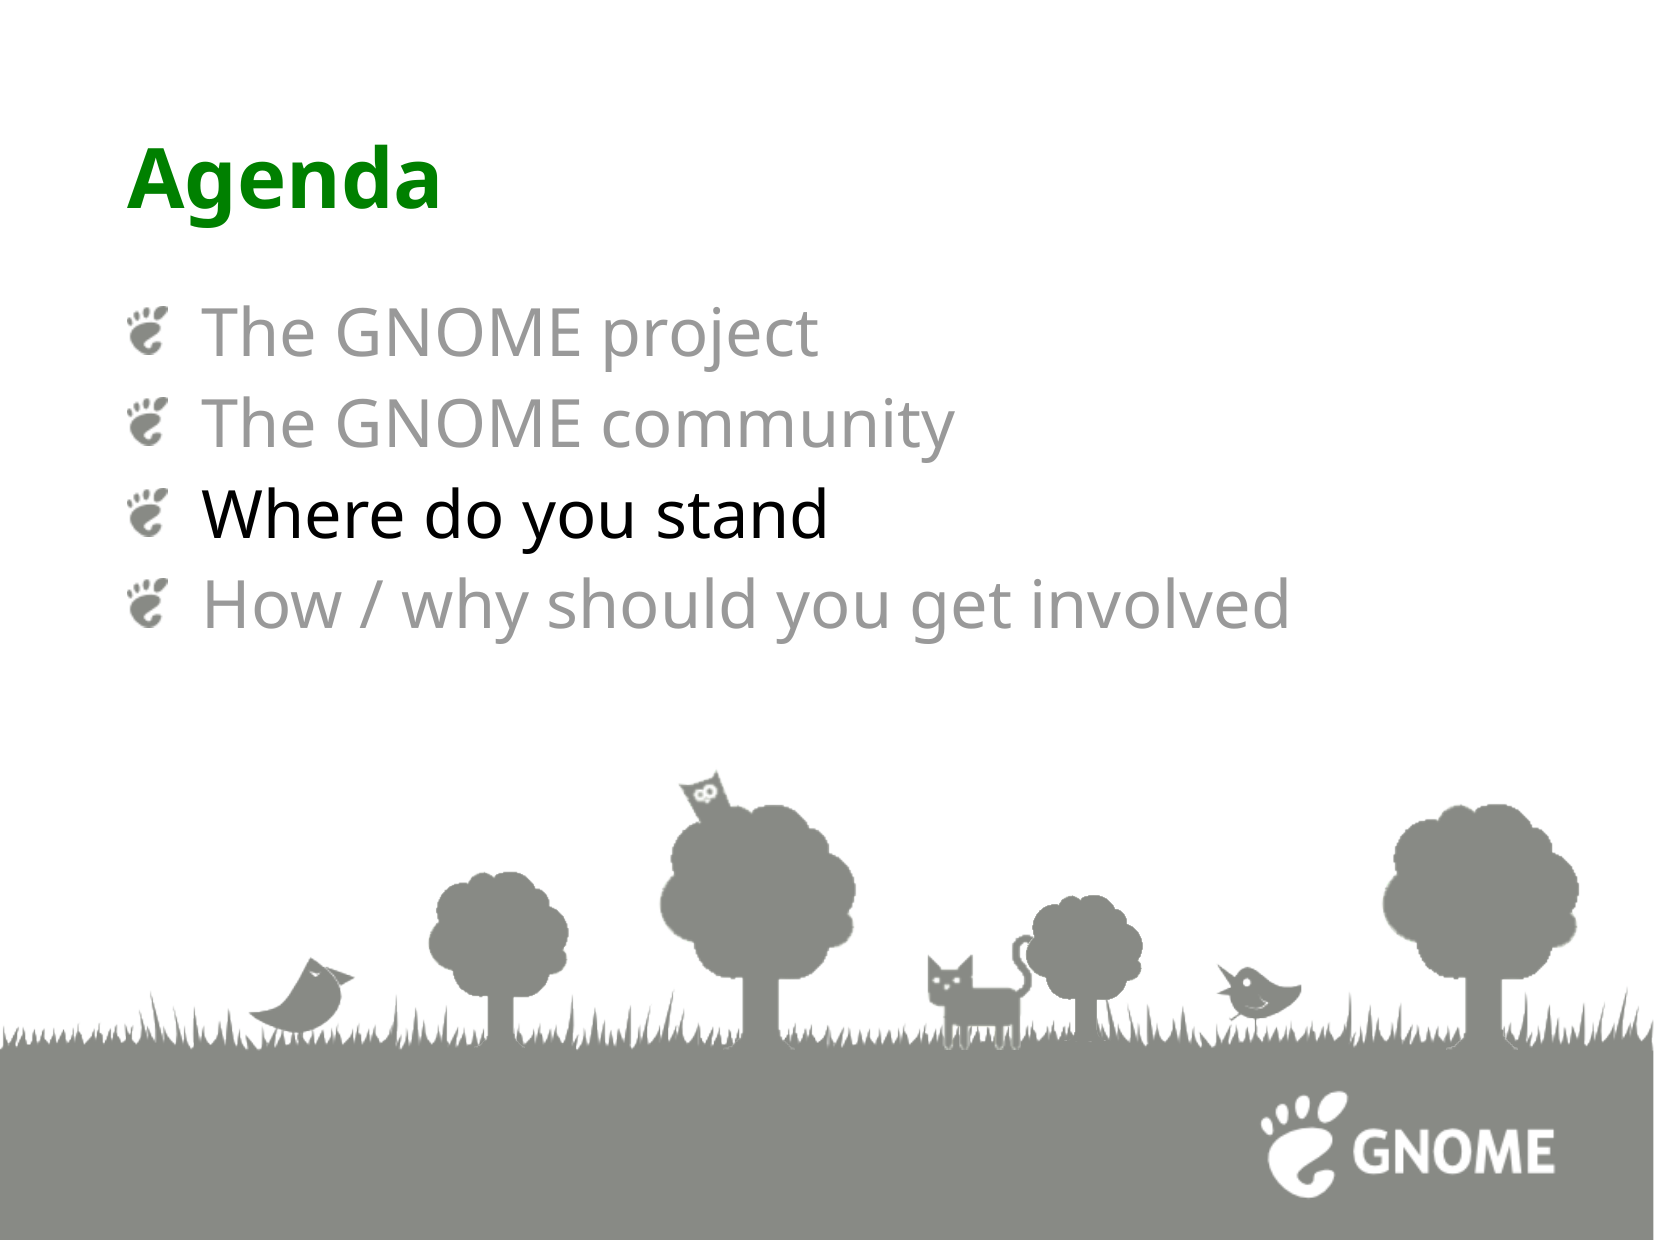

Agenda
 The GNOME project
 The GNOME community
 Where do you stand
 How / why should you get involved